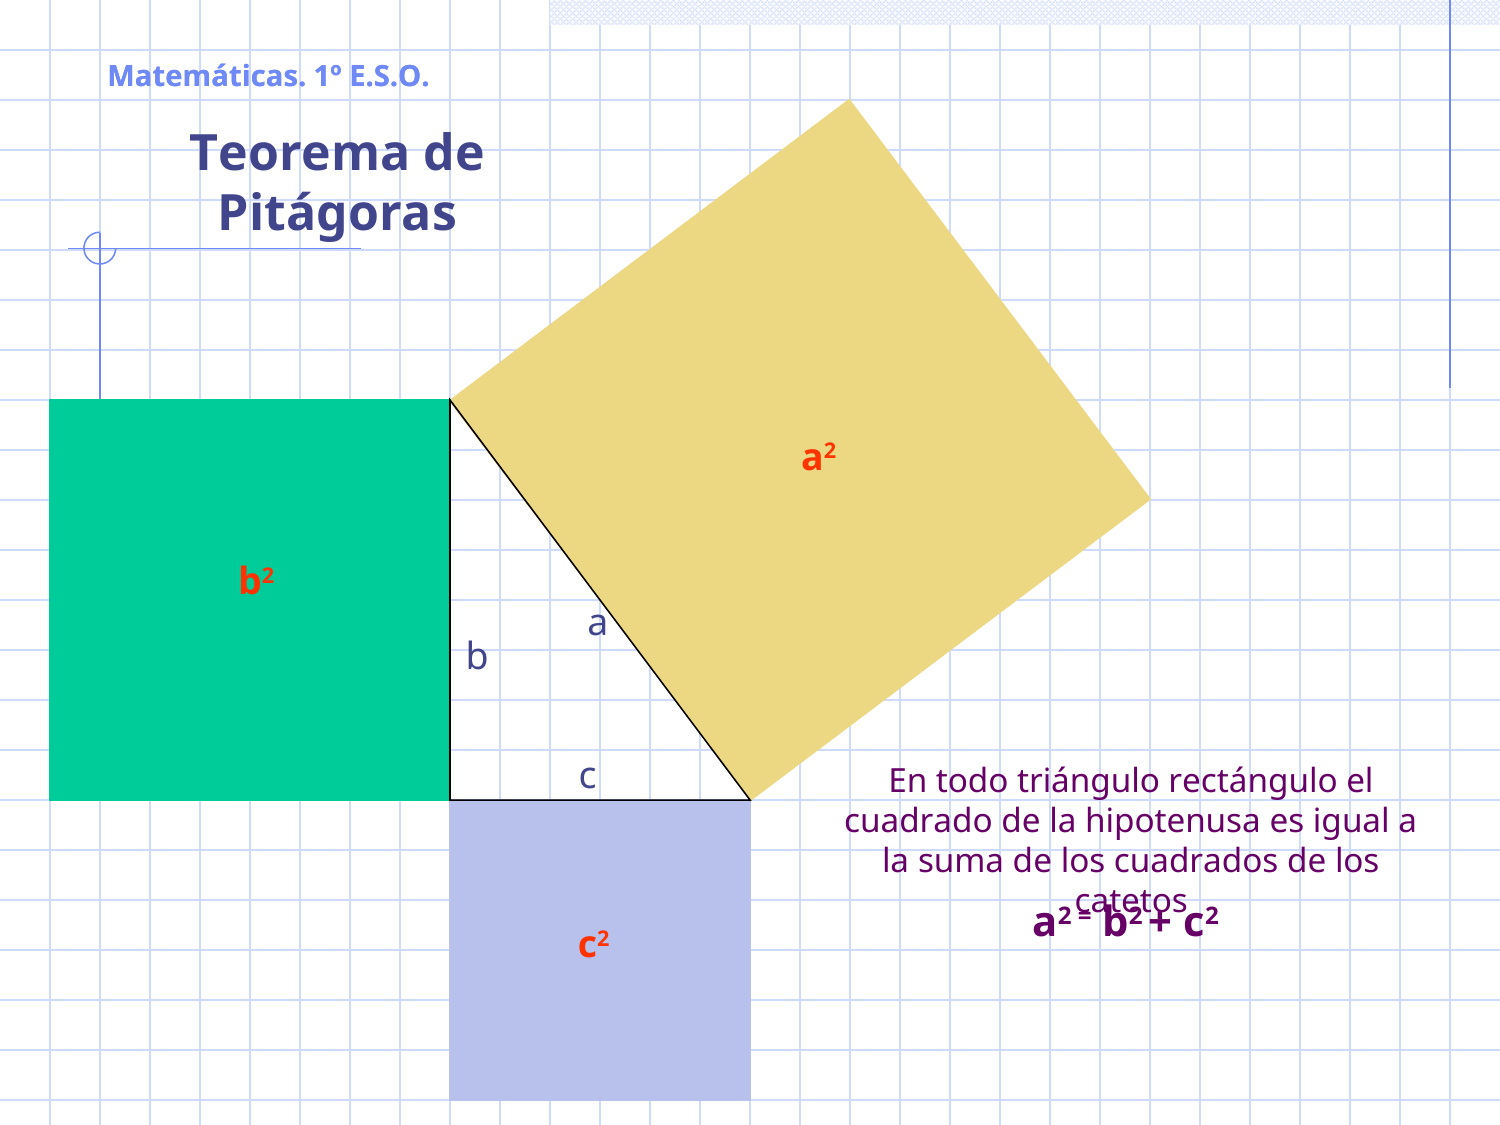

Matemáticas. 1º E.S.O.
Teorema de Pitágoras
a2
b2
a
b
c
En todo triángulo rectángulo el cuadrado de la hipotenusa es igual a la suma de los cuadrados de los catetos
a2 = b2 + c2
c2